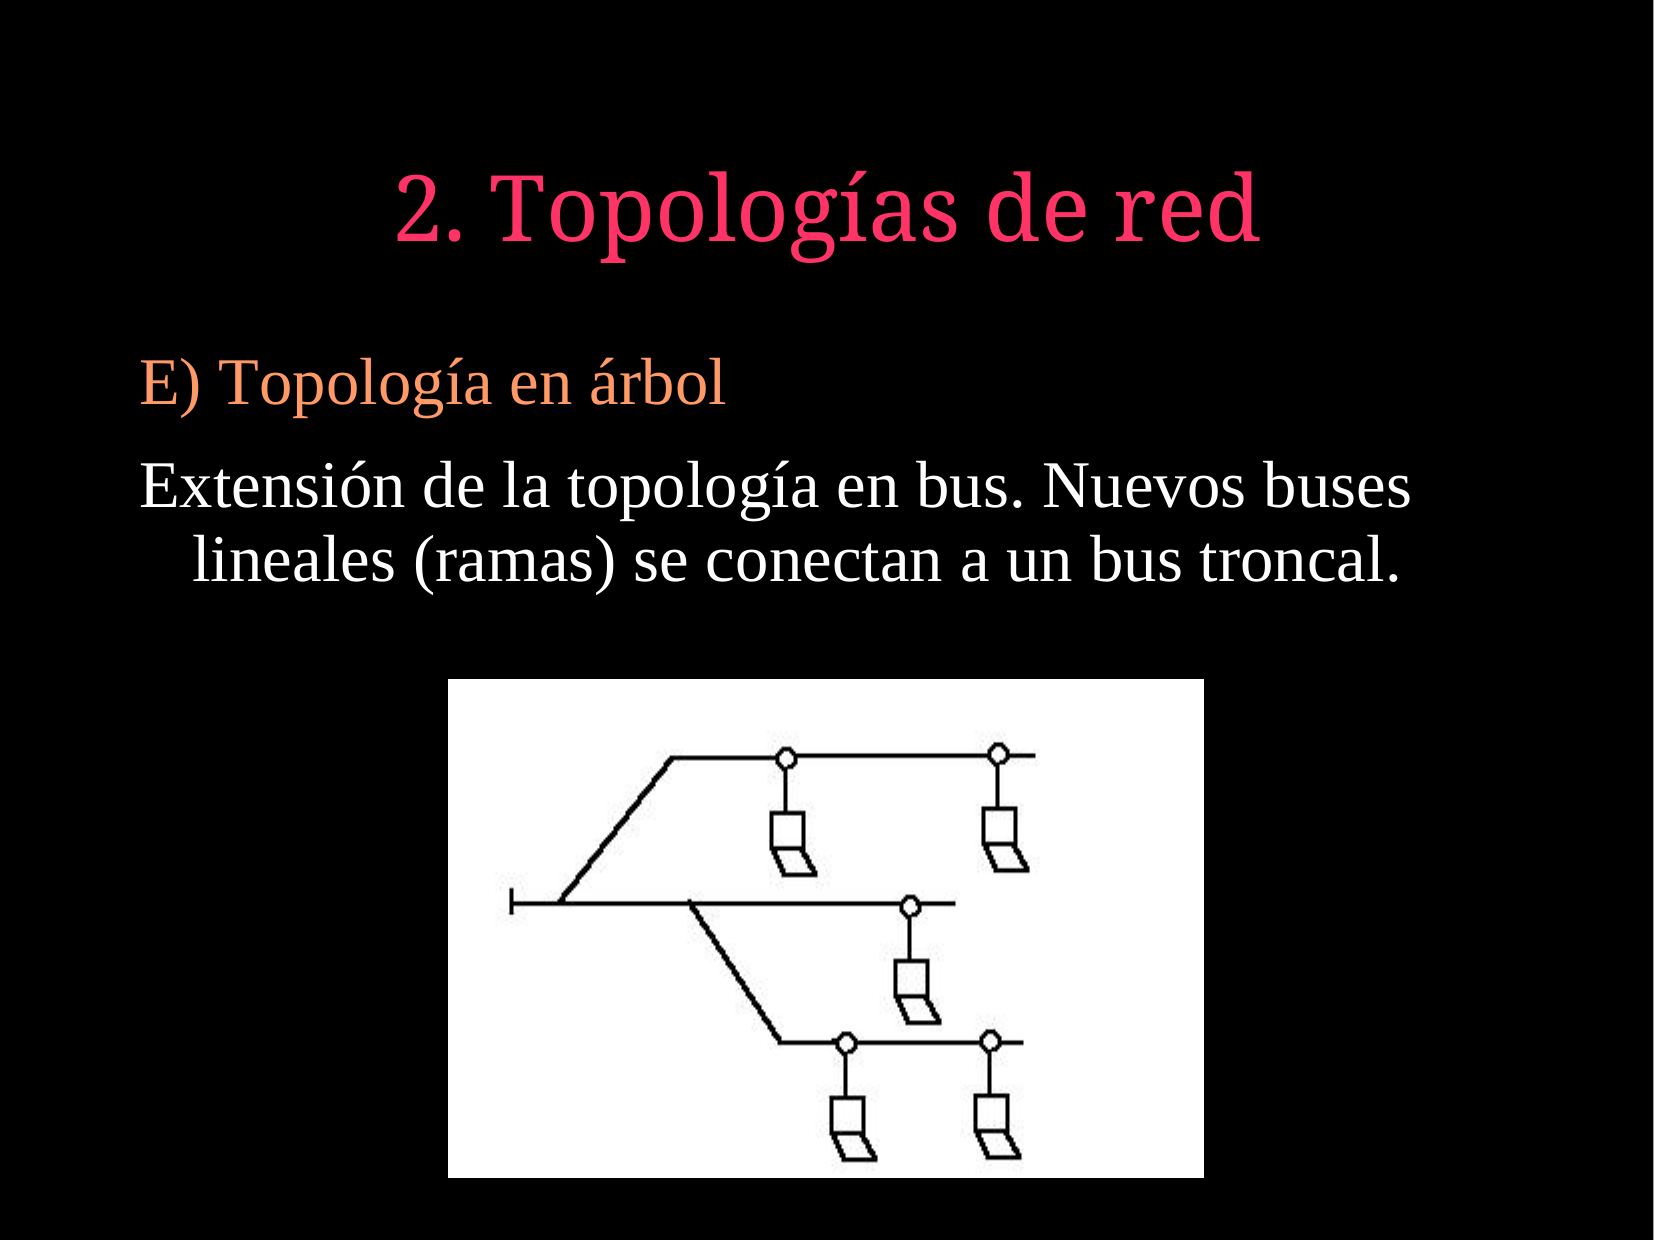

# 2. Topologías de red
E) Topología en árbol
Extensión de la topología en bus. Nuevos buses lineales (ramas) se conectan a un bus troncal.